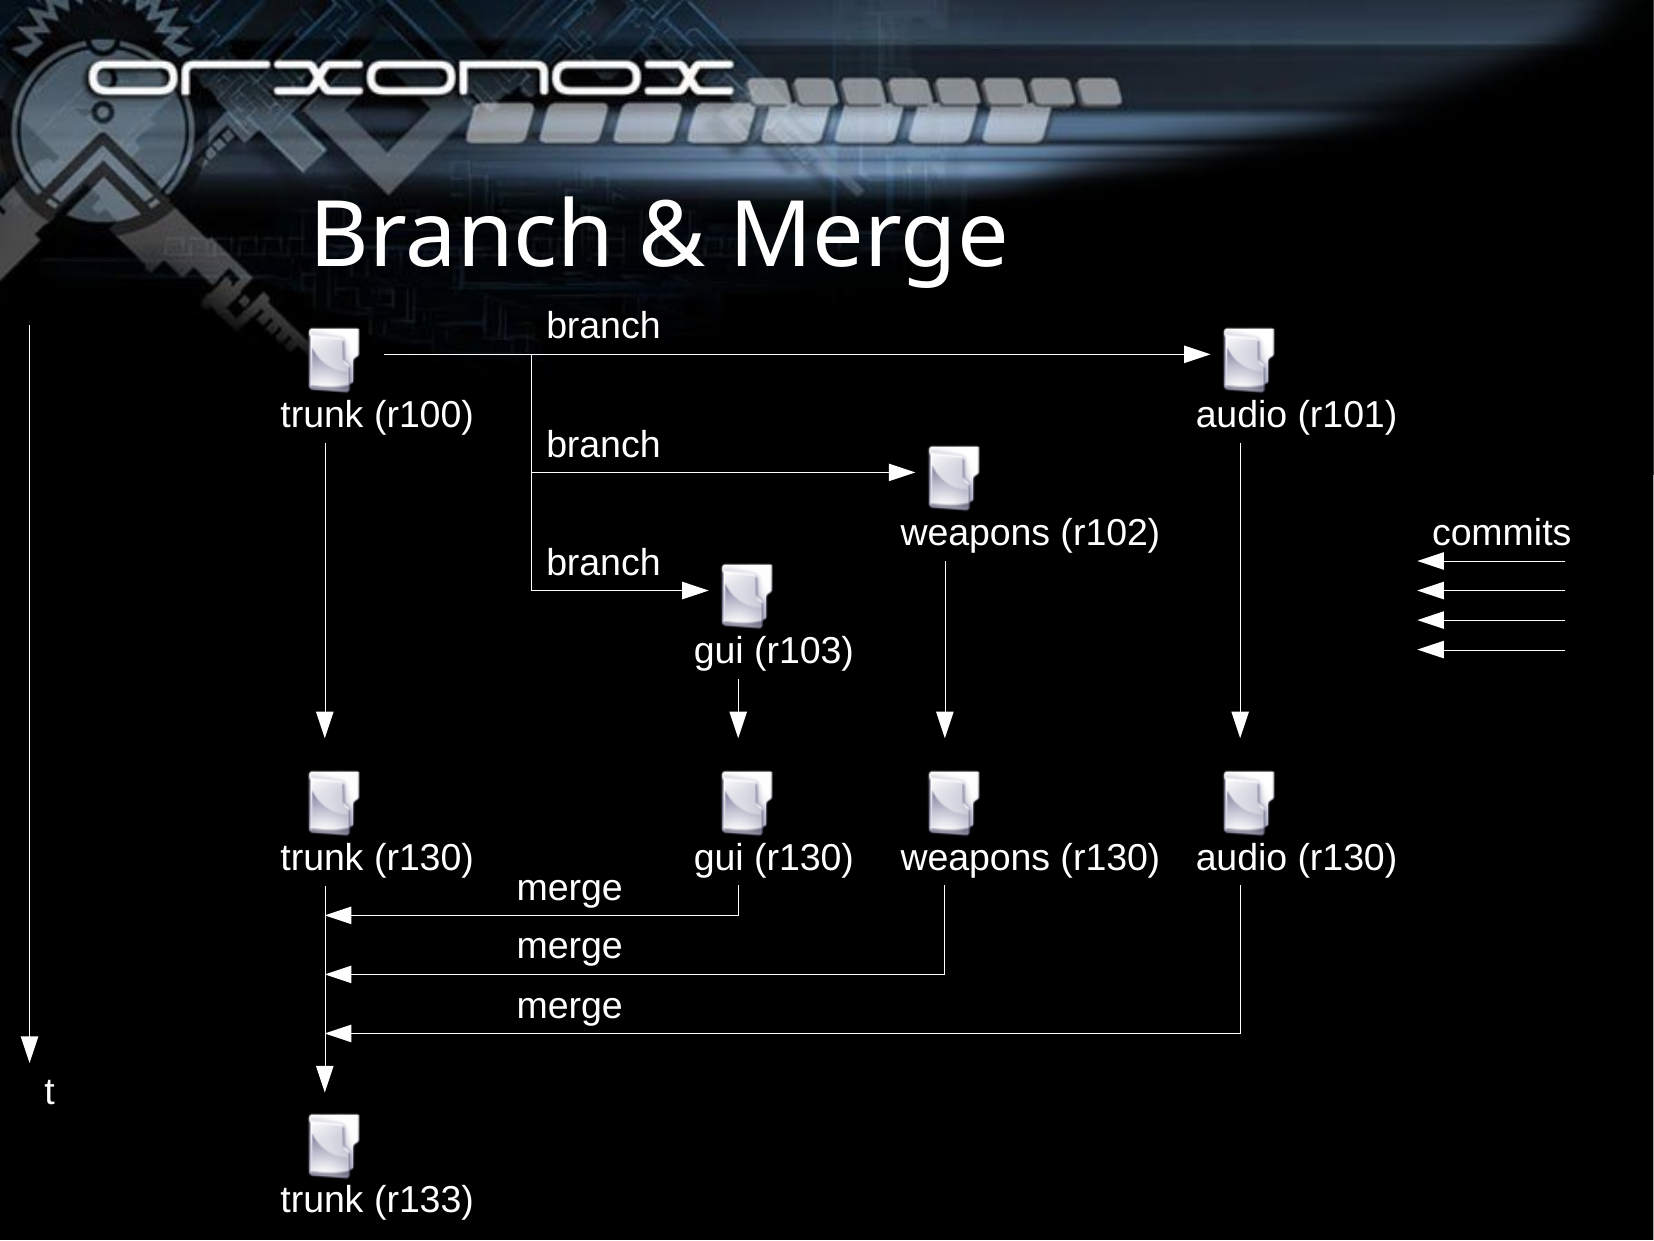

Branch & Merge
branch
trunk (r100)
audio (r101)
branch
weapons (r102)
commits
branch
gui (r103)
trunk (r130)
gui (r130)
weapons (r130)
audio (r130)
merge
merge
merge
t
trunk (r133)